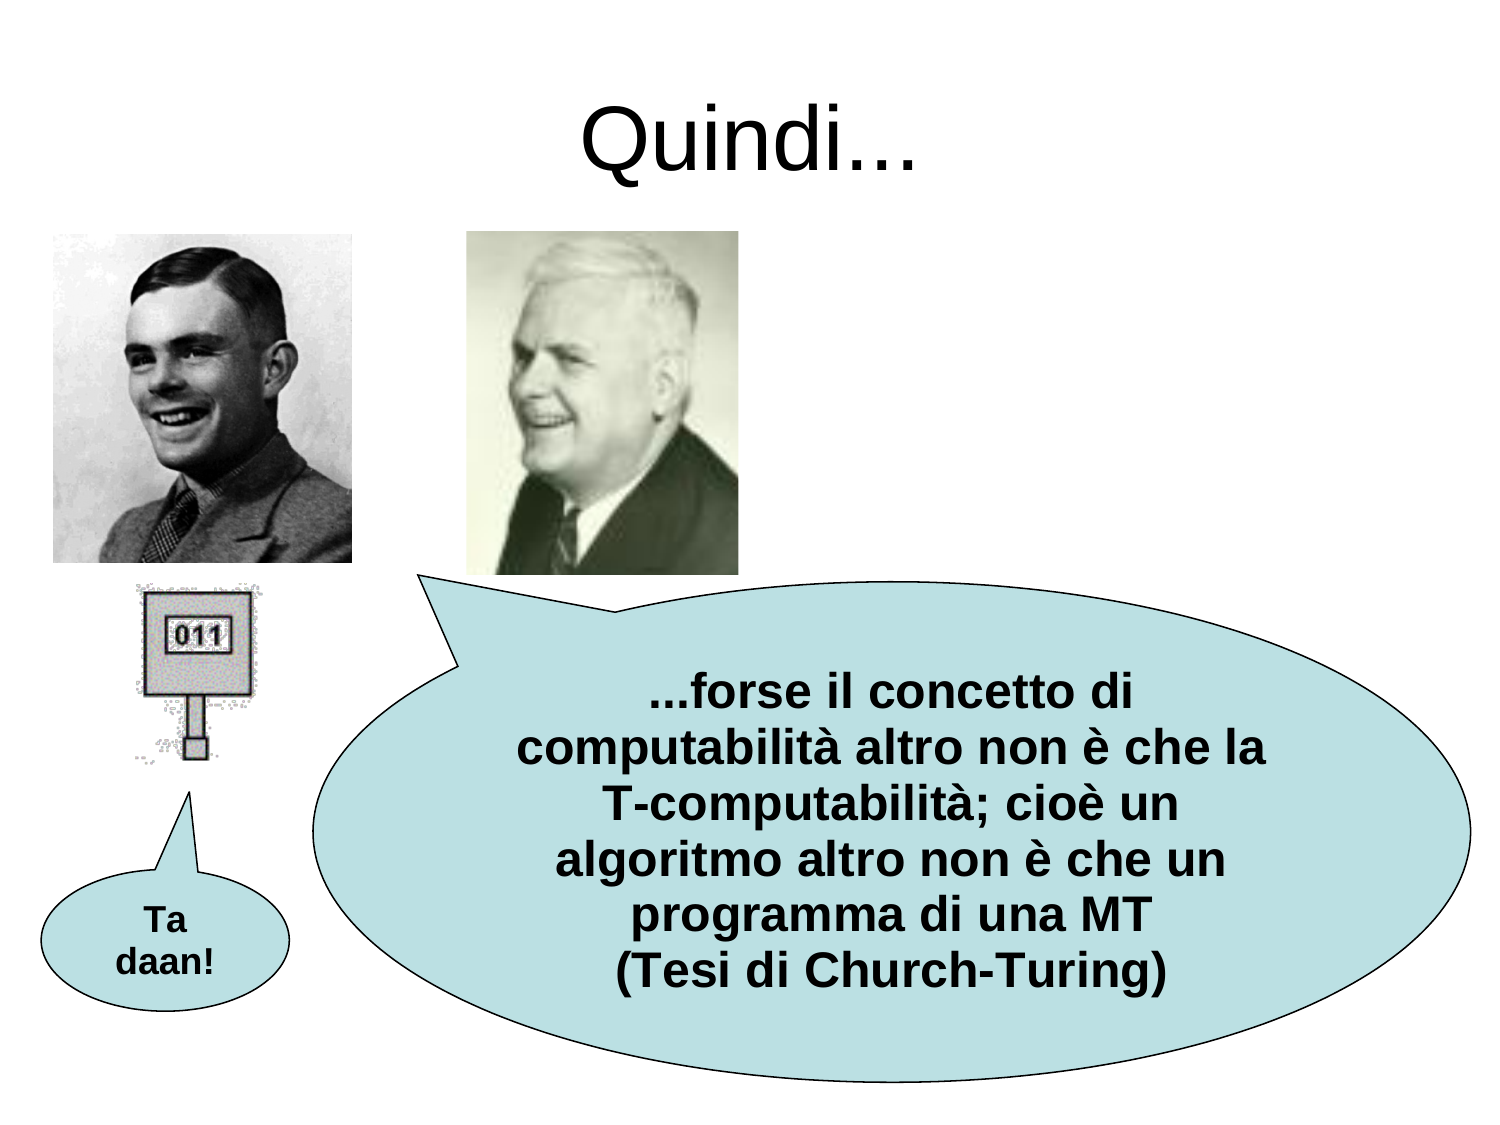

# Quindi...
...forse il concetto di computabilità altro non è che la T-computabilità; cioè un algoritmo altro non è che un programma di una MT
(Tesi di Church-Turing)
Ta
daan!